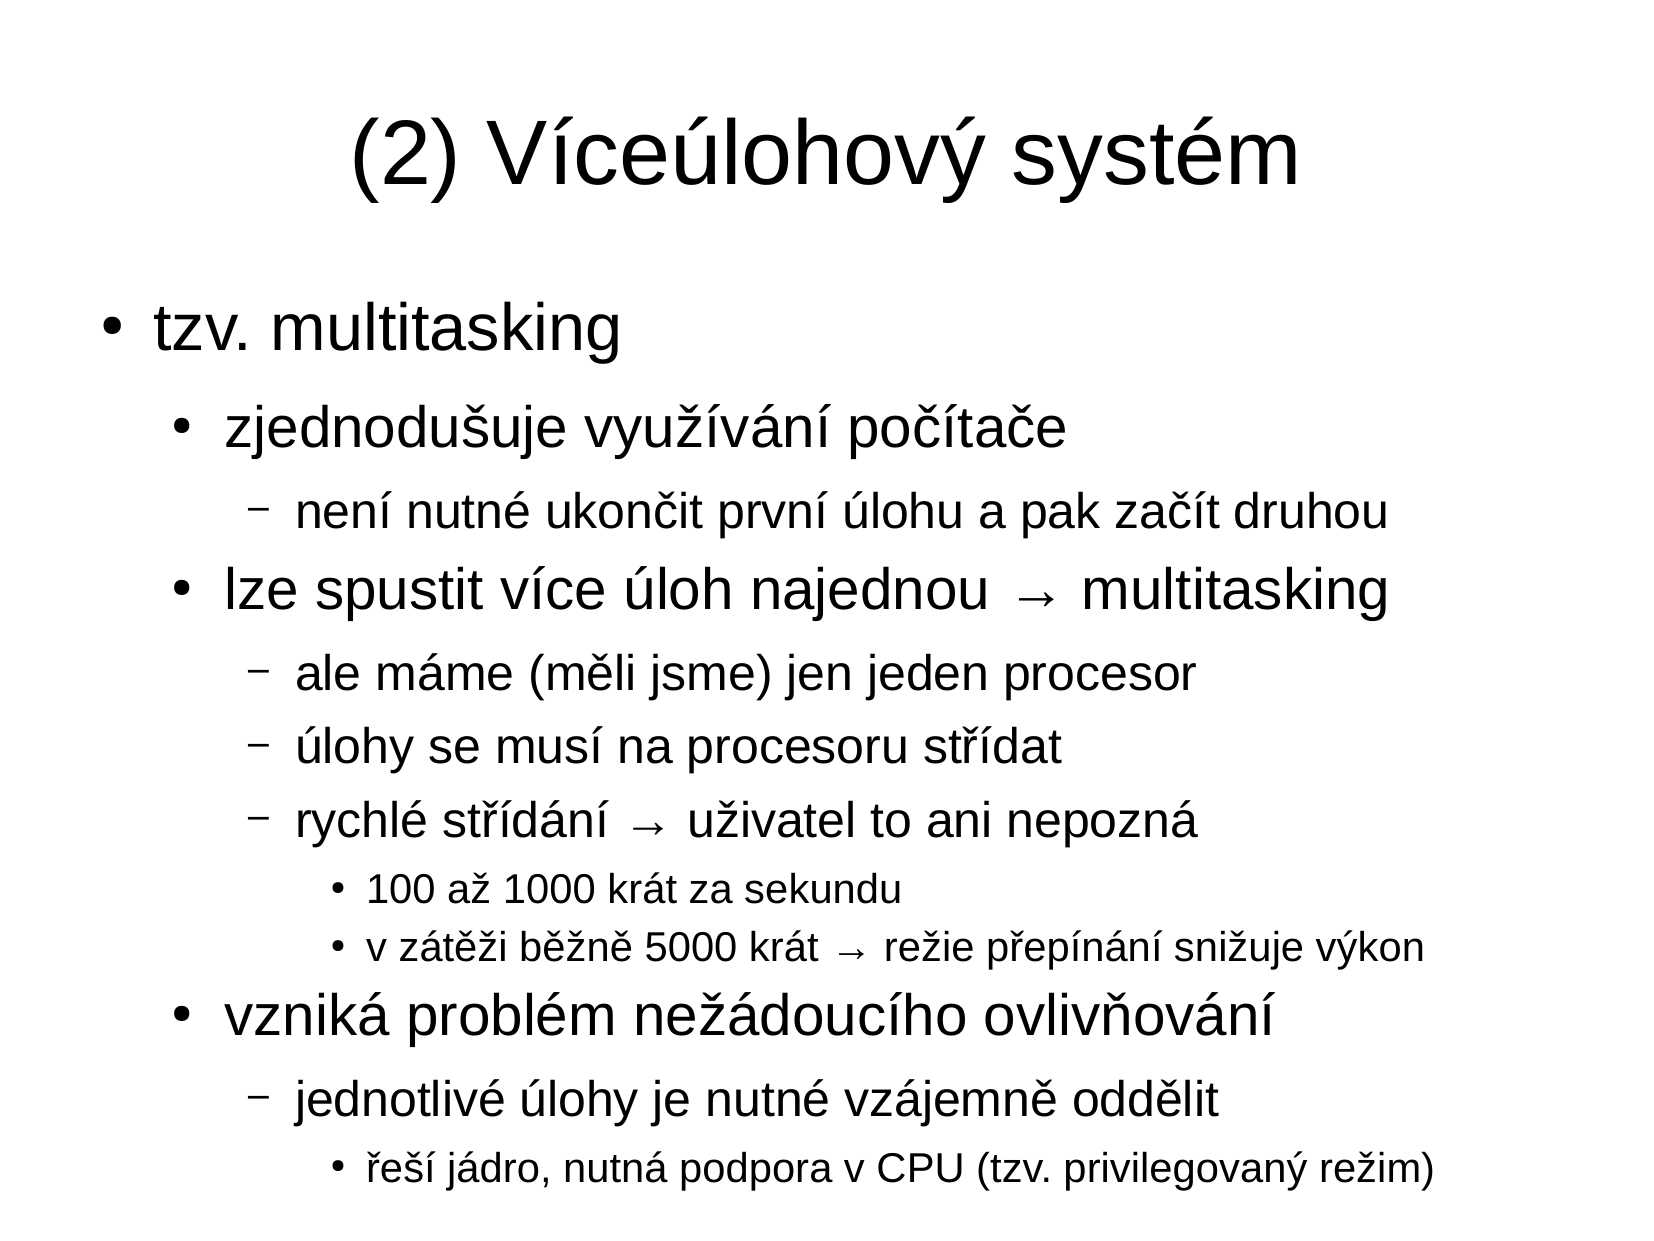

# (2) Víceúlohový systém
tzv. multitasking
zjednodušuje využívání počítače
není nutné ukončit první úlohu a pak začít druhou
lze spustit více úloh najednou → multitasking
ale máme (měli jsme) jen jeden procesor
úlohy se musí na procesoru střídat
rychlé střídání → uživatel to ani nepozná
100 až 1000 krát za sekundu
v zátěži běžně 5000 krát → režie přepínání snižuje výkon
vzniká problém nežádoucího ovlivňování
jednotlivé úlohy je nutné vzájemně oddělit
řeší jádro, nutná podpora v CPU (tzv. privilegovaný režim)